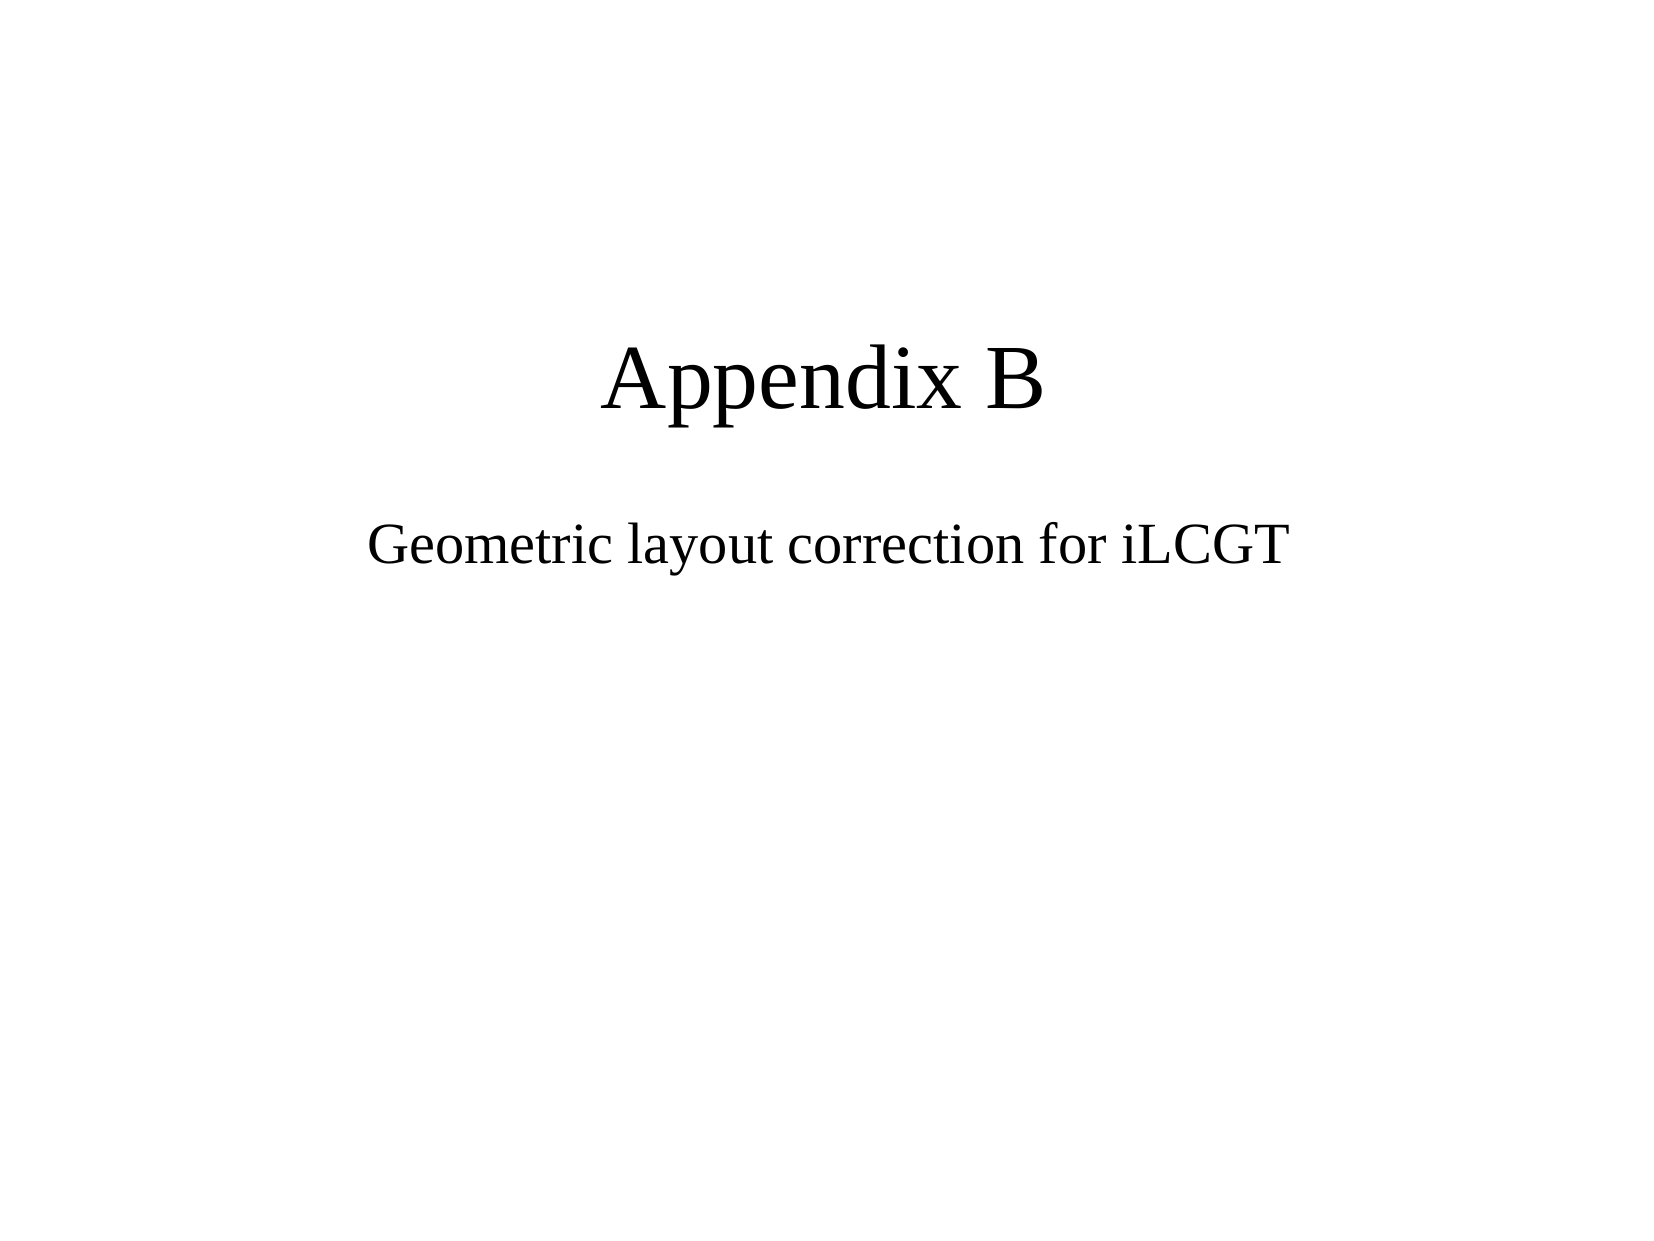

Appendix B
Geometric layout correction for iLCGT